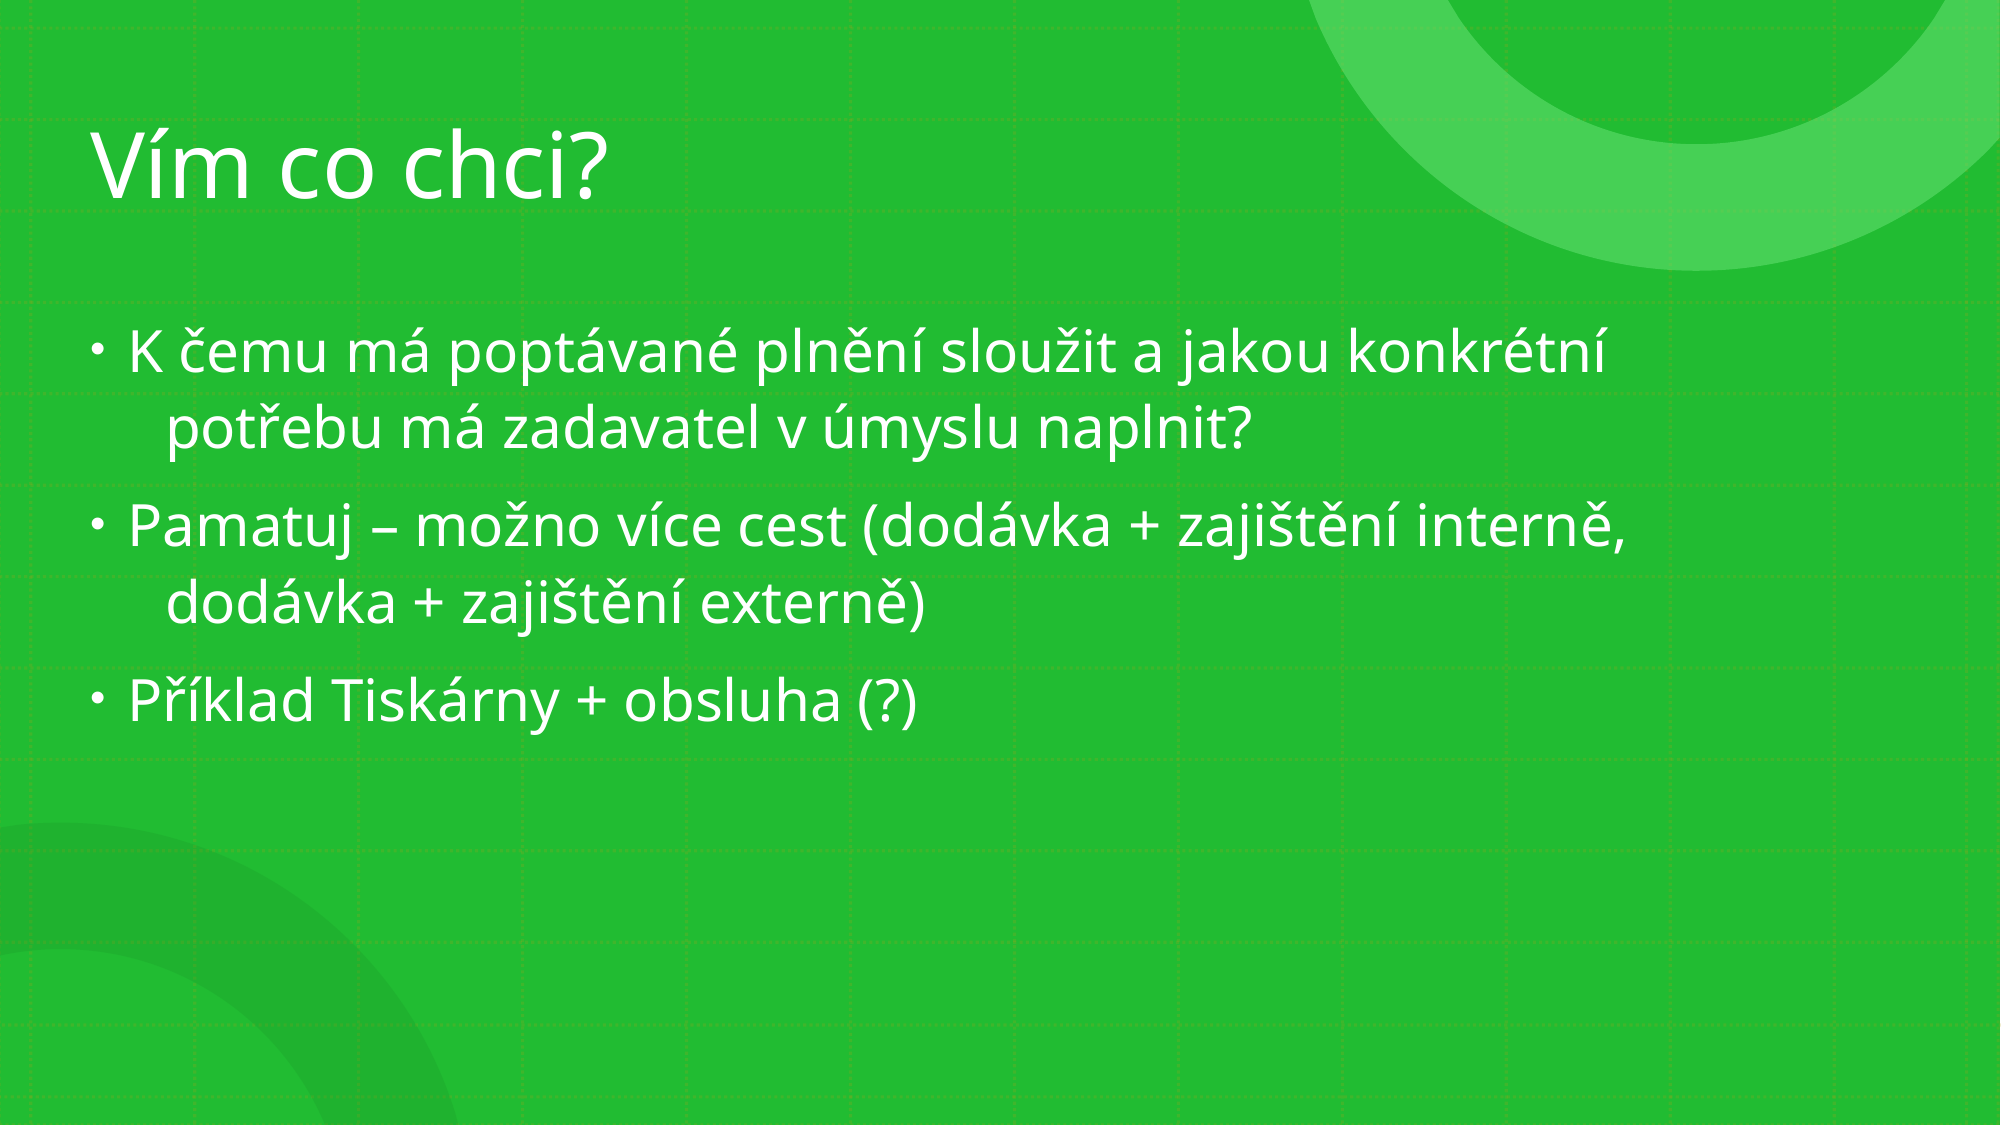

# Vím co chci?
K čemu má poptávané plnění sloužit a jakou konkrétní potřebu má zadavatel v úmyslu naplnit?
Pamatuj – možno více cest (dodávka + zajištění interně, dodávka + zajištění externě)
Příklad Tiskárny + obsluha (?)